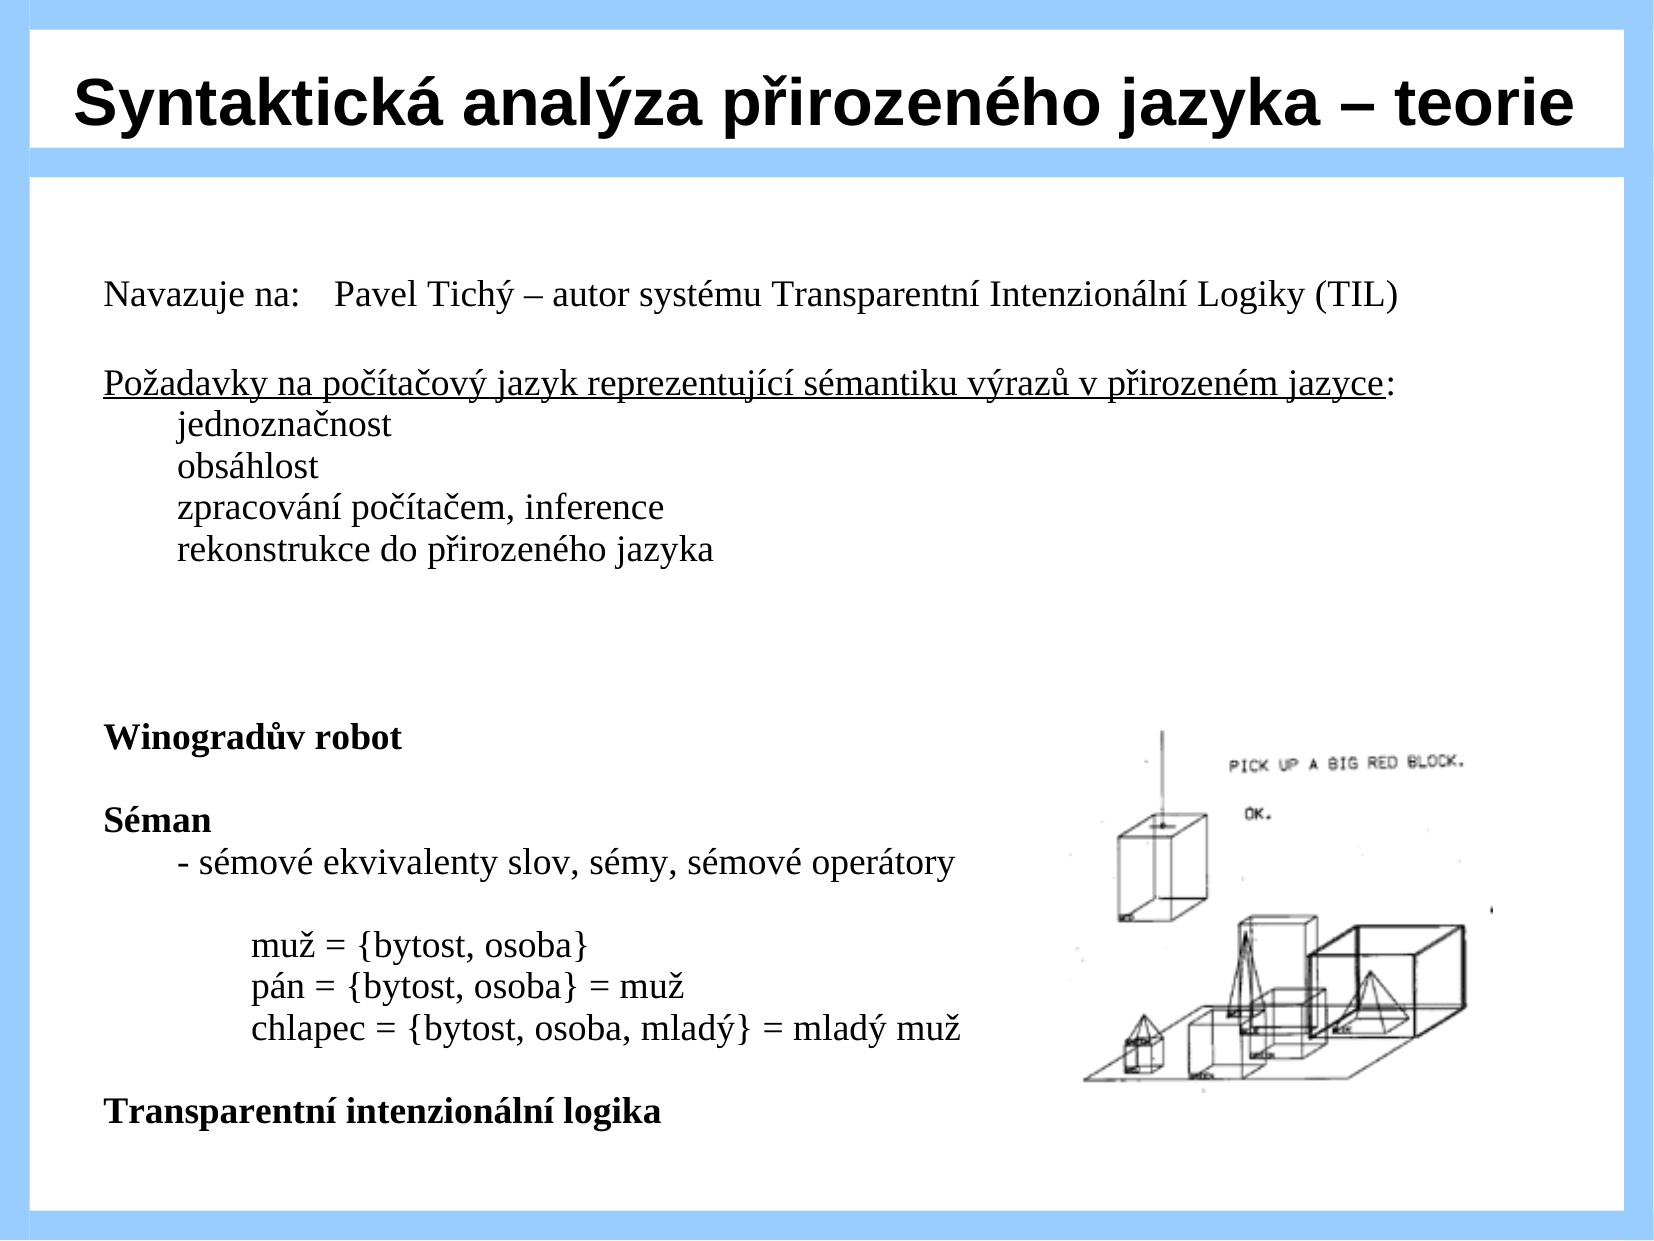

Syntaktická analýza přirozeného jazyka – teorie
Navazuje na:	 Pavel Tichý – autor systému Transparentní Intenzionální Logiky (TIL)
Požadavky na počítačový jazyk reprezentující sémantiku výrazů v přirozeném jazyce:
	jednoznačnost
	obsáhlost
	zpracování počítačem, inference
	rekonstrukce do přirozeného jazyka
Winogradův robot
Séman
	- sémové ekvivalenty slov, sémy, sémové operátory
		muž = {bytost, osoba}
		pán = {bytost, osoba} = muž
		chlapec = {bytost, osoba, mladý} = mladý muž
Transparentní intenzionální logika